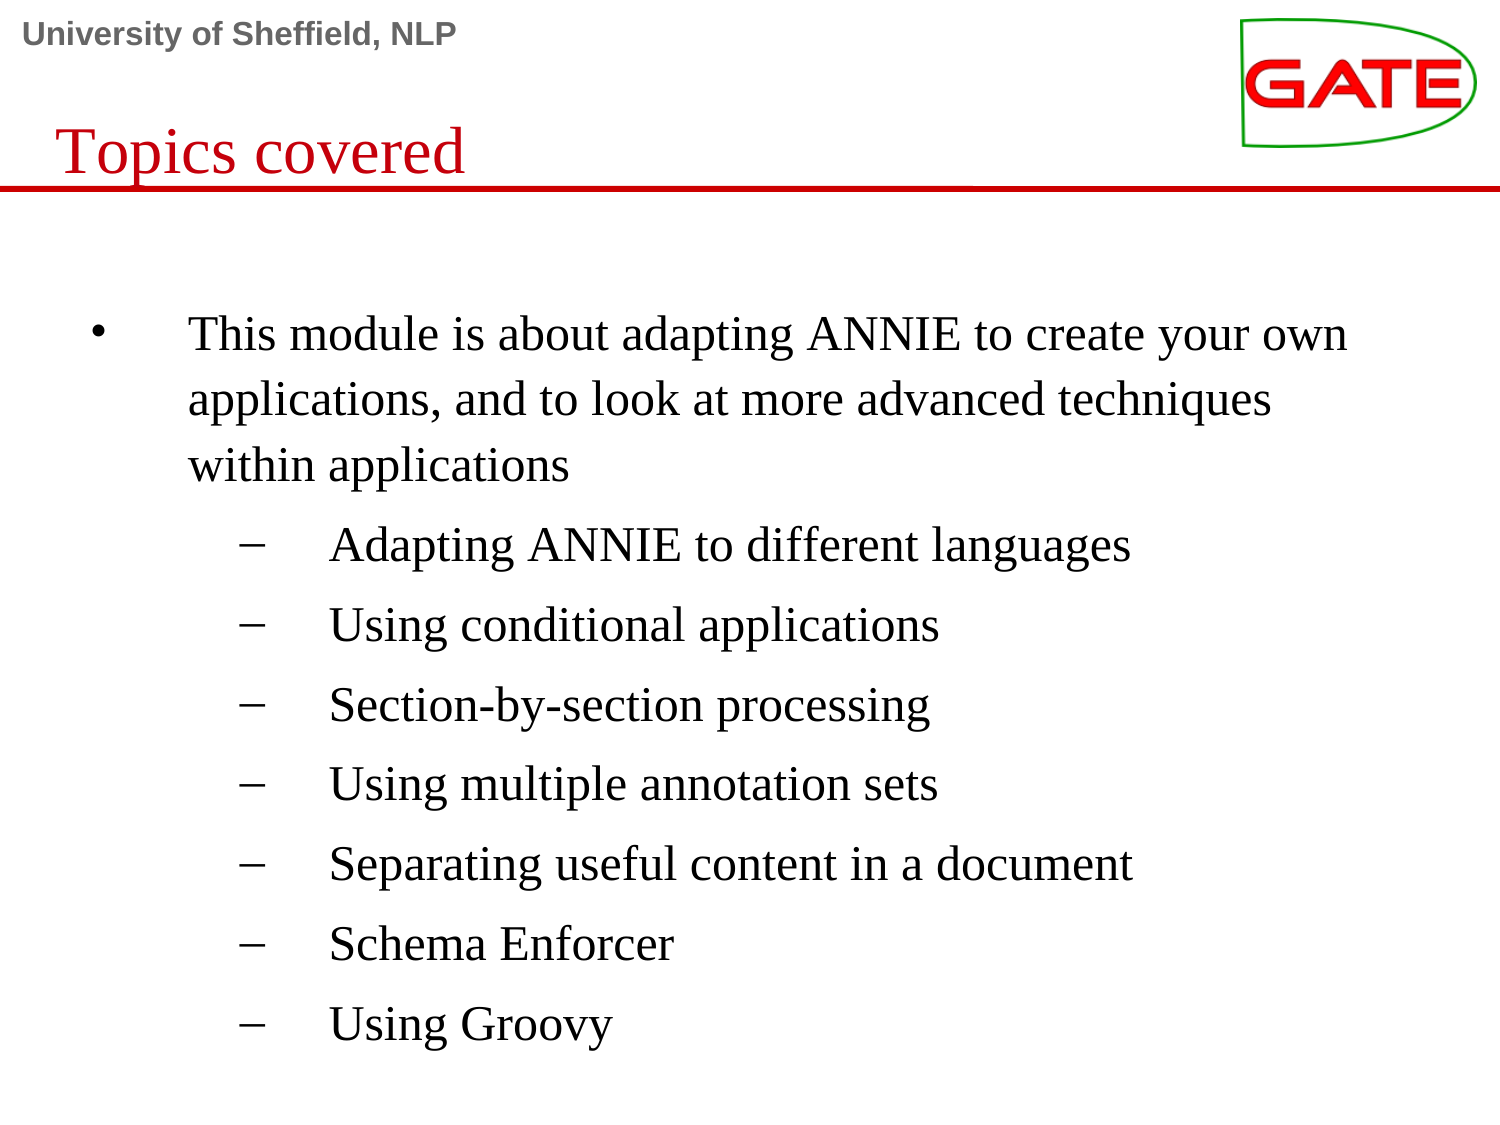

# Topics covered
This module is about adapting ANNIE to create your own applications, and to look at more advanced techniques within applications
Adapting ANNIE to different languages
Using conditional applications
Section-by-section processing
Using multiple annotation sets
Separating useful content in a document
Schema Enforcer
Using Groovy